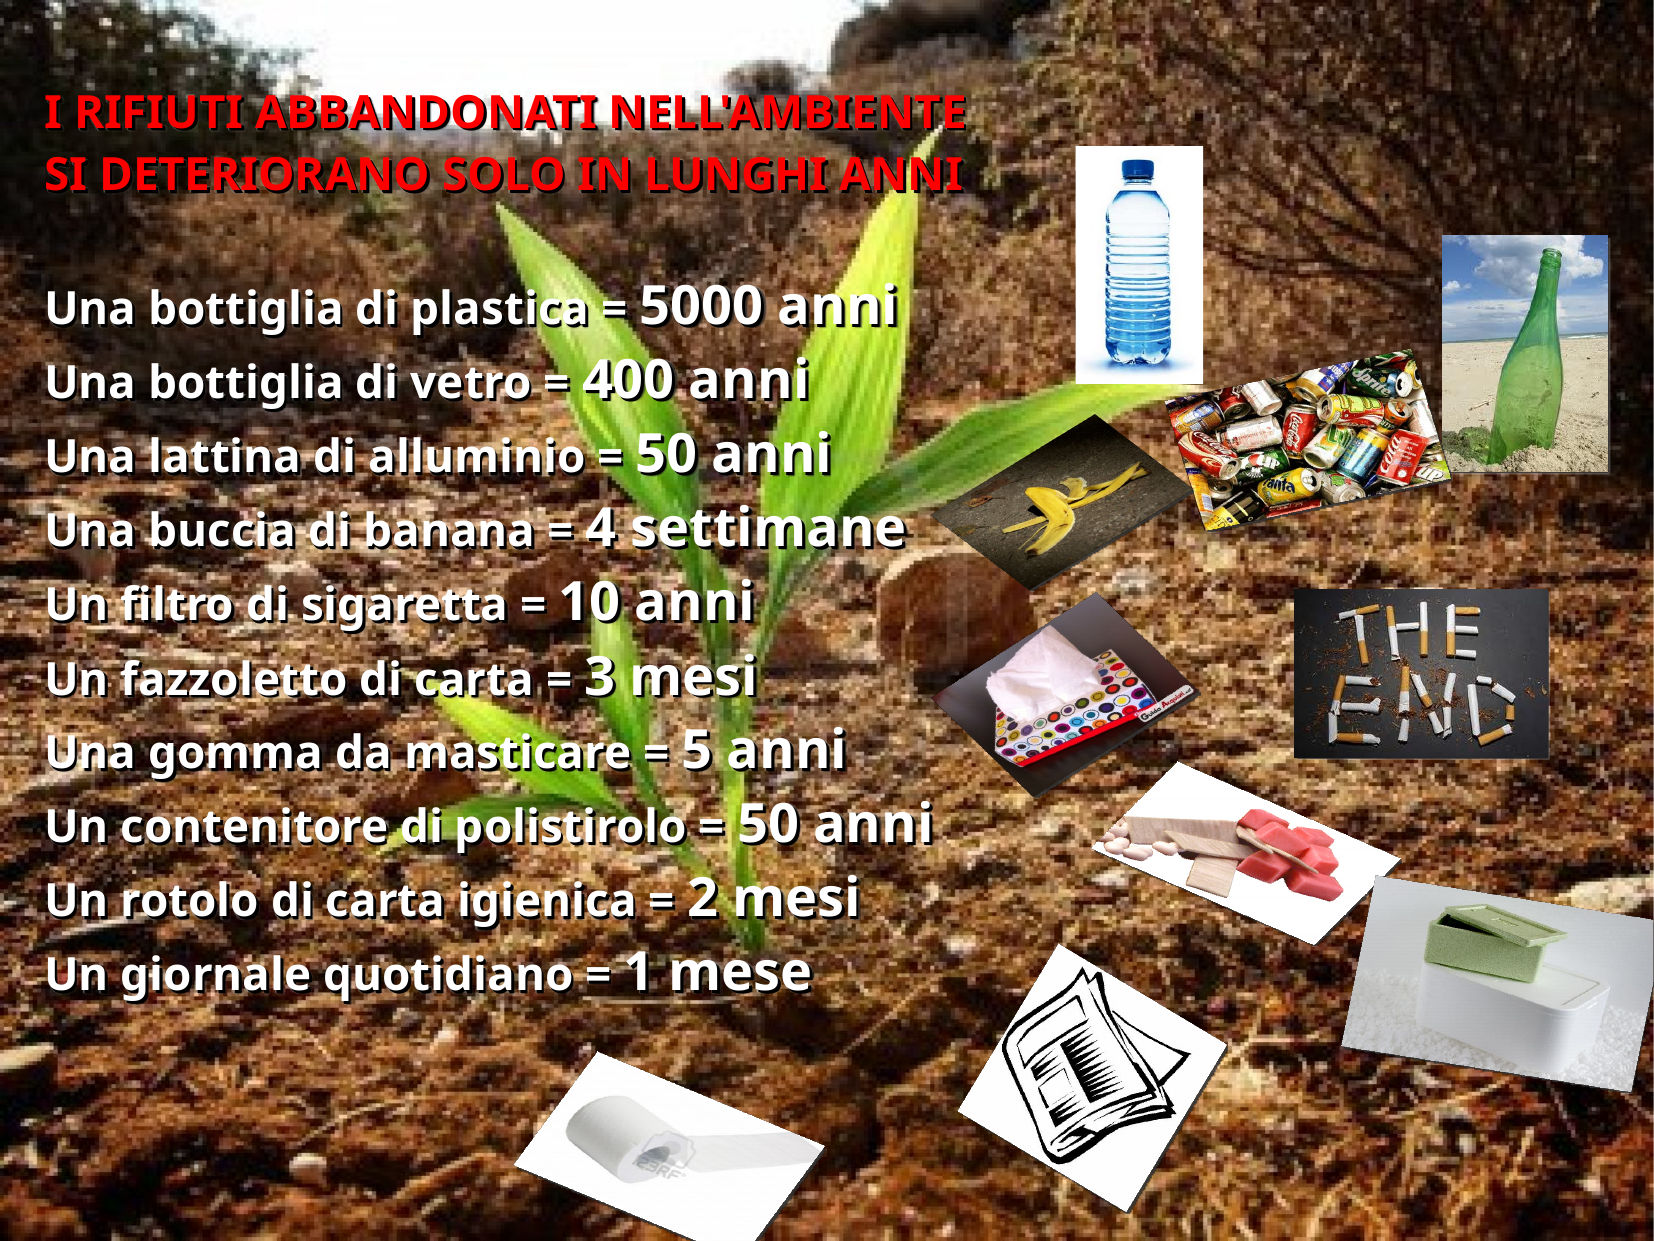

I RIFIUTI ABBANDONATI NELL'AMBIENTE
SI DETERIORANO SOLO IN LUNGHI ANNI
Una bottiglia di plastica = 5000 anni
Una bottiglia di vetro = 400 anni
Una lattina di alluminio = 50 anni
Una buccia di banana = 4 settimane
Un filtro di sigaretta = 10 anni
Un fazzoletto di carta = 3 mesi
Una gomma da masticare = 5 anni
Un contenitore di polistirolo = 50 anni
Un rotolo di carta igienica = 2 mesi
Un giornale quotidiano = 1 mese